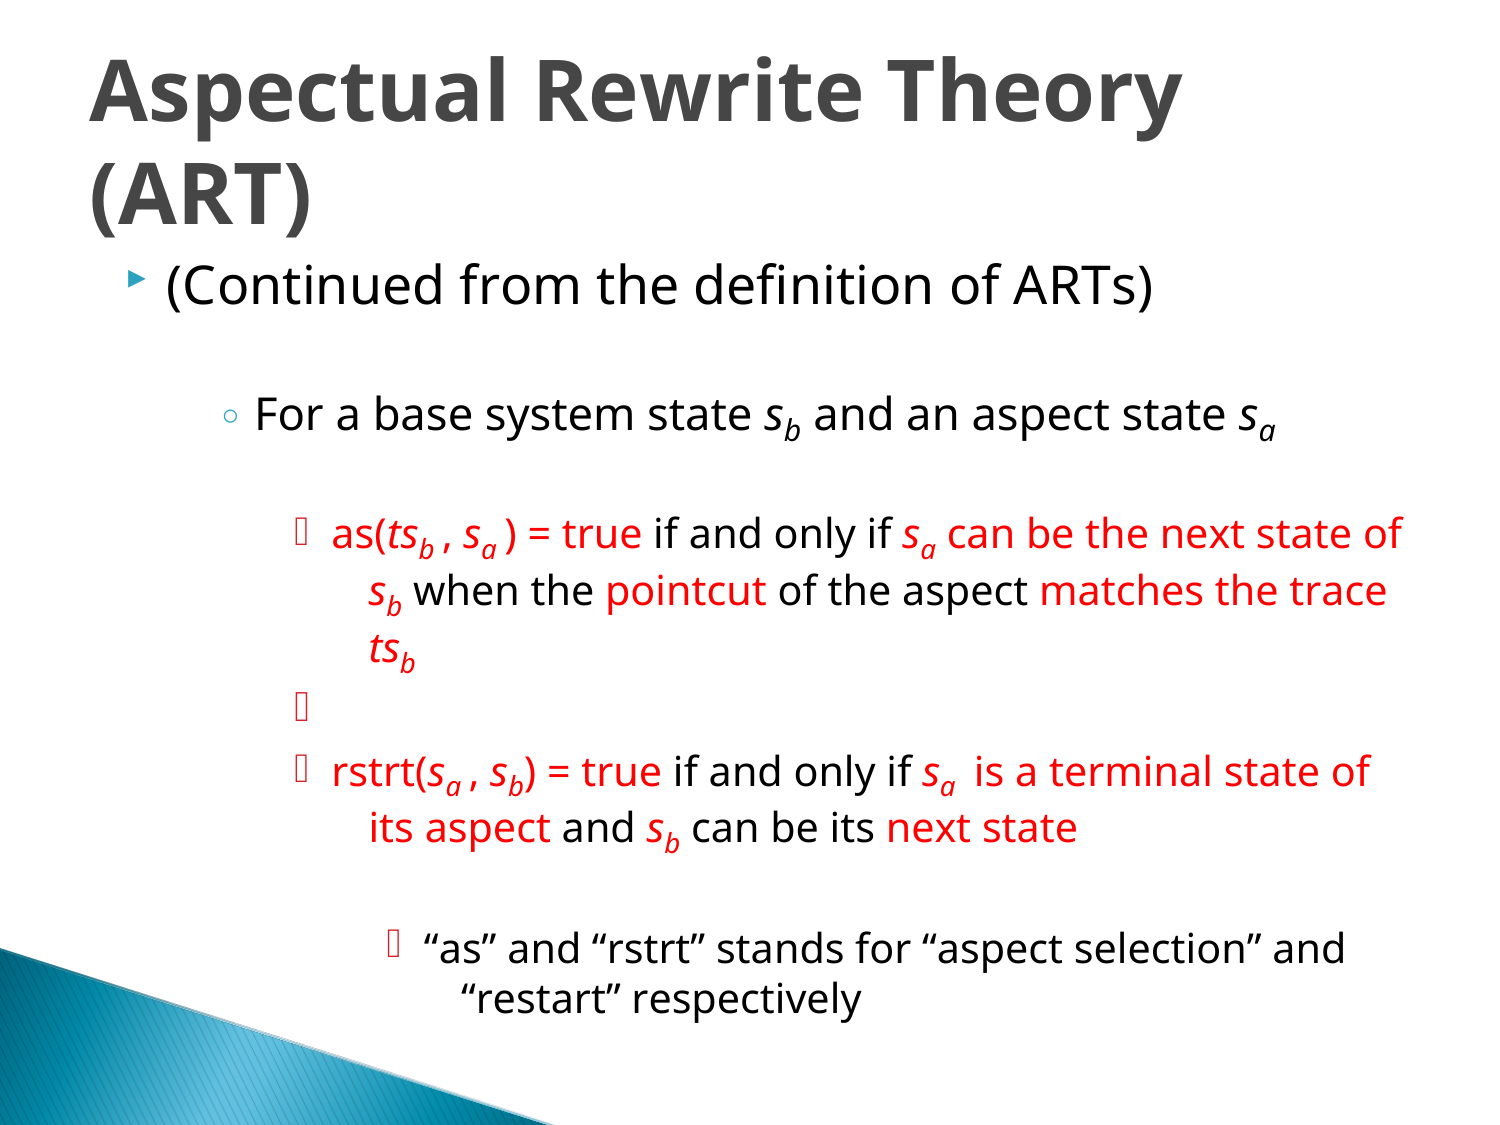

# Aspectual Rewrite Theory (ART)
(Continued from the definition of ARTs)
For a base system state sb and an aspect state sa
as(tsb , sa ) = true if and only if sa can be the next state of sb when the pointcut of the aspect matches the trace tsb
rstrt(sa , sb) = true if and only if sa is a terminal state of its aspect and sb can be its next state
“as” and “rstrt” stands for “aspect selection” and “restart” respectively